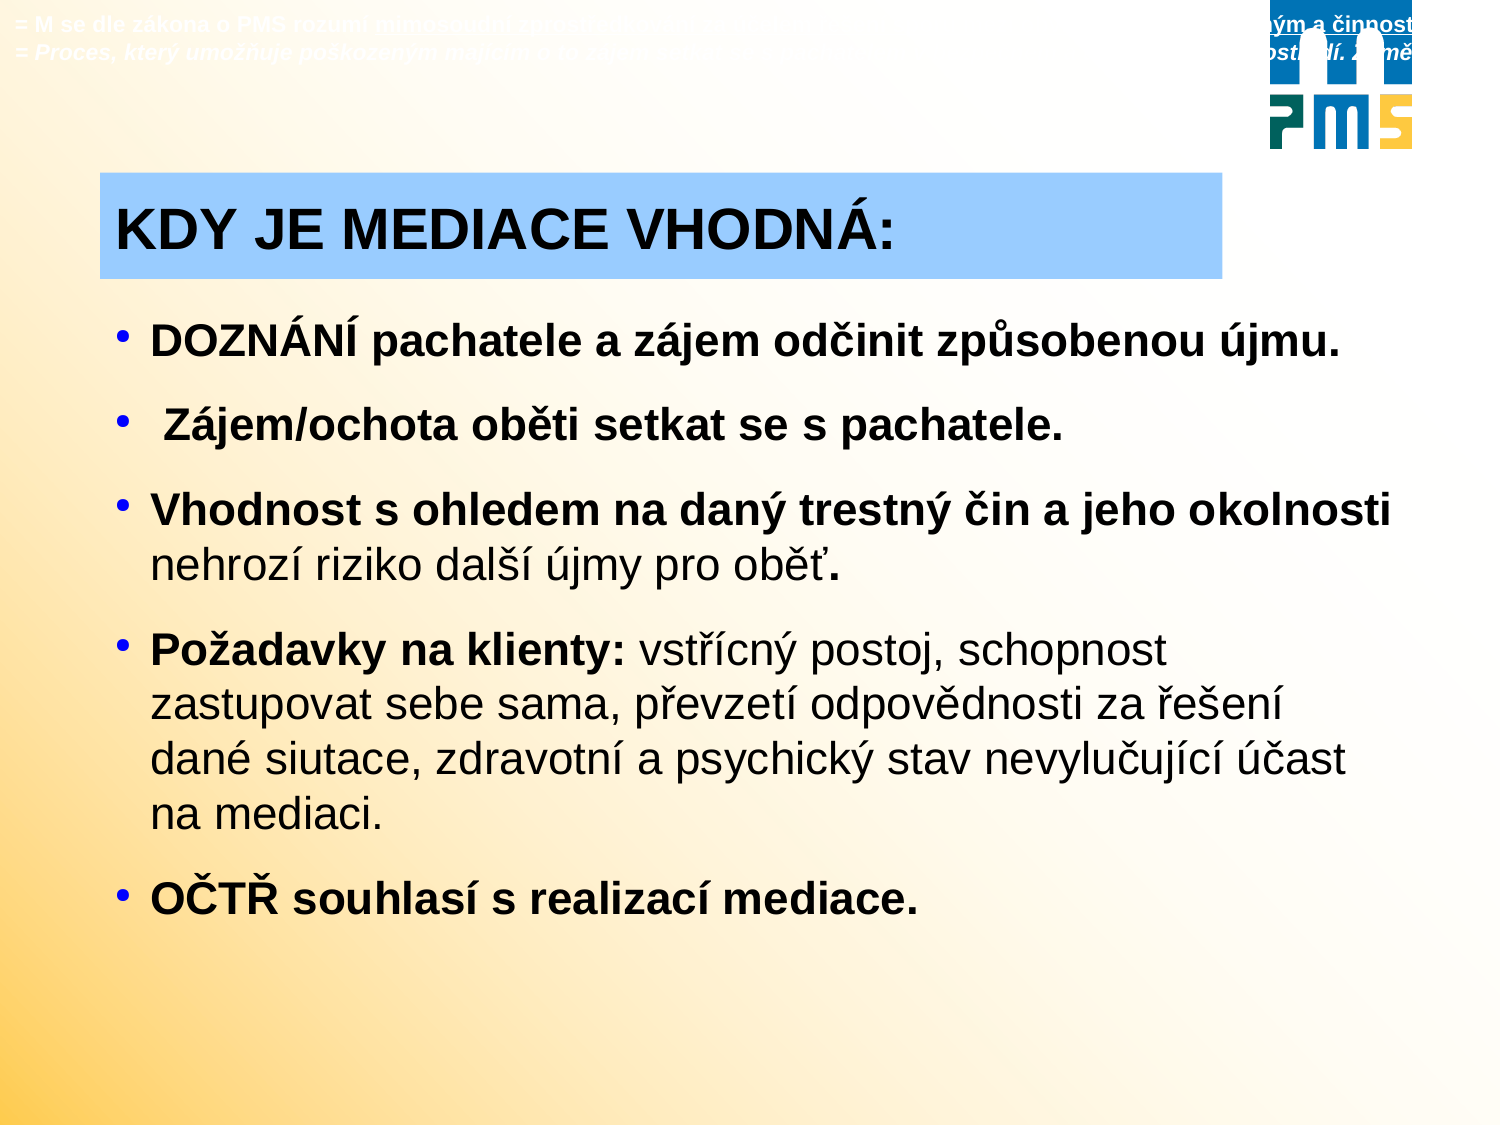

= M se dle zákona o PMS rozumí mimosoudní zprostředkování za účelem řešení sporu mezi obviněným a poškozeným a činnost směřující k urovnání konfliktního stavu vykonávaná v souvislosti s trestním řízením. Mediaci lze provádět jen s výslovným souhlasem obviněného a poškozeného.
= Proces, který umožňuje poškozeným majícím o to zájem setkat se s pachatelem v bezpečném a uspořádaném prostředí. Záměrem je vést pachatele k  odpovědnosti a zároveň poskytnout podporu a pomoc pošk. Pošk.- sdělit, jak jej TČ ovlivnil, dostat odpovědi na své otázky a účastnit se plánu NŠ.
KDY JE MEDIACE VHODNÁ:
DOZNÁNÍ pachatele a zájem odčinit způsobenou újmu.
 Zájem/ochota oběti setkat se s pachatele.
Vhodnost s ohledem na daný trestný čin a jeho okolnosti nehrozí riziko další újmy pro oběť.
Požadavky na klienty: vstřícný postoj, schopnost zastupovat sebe sama, převzetí odpovědnosti za řešení dané siutace, zdravotní a psychický stav nevylučující účast na mediaci.
OČTŘ souhlasí s realizací mediace.